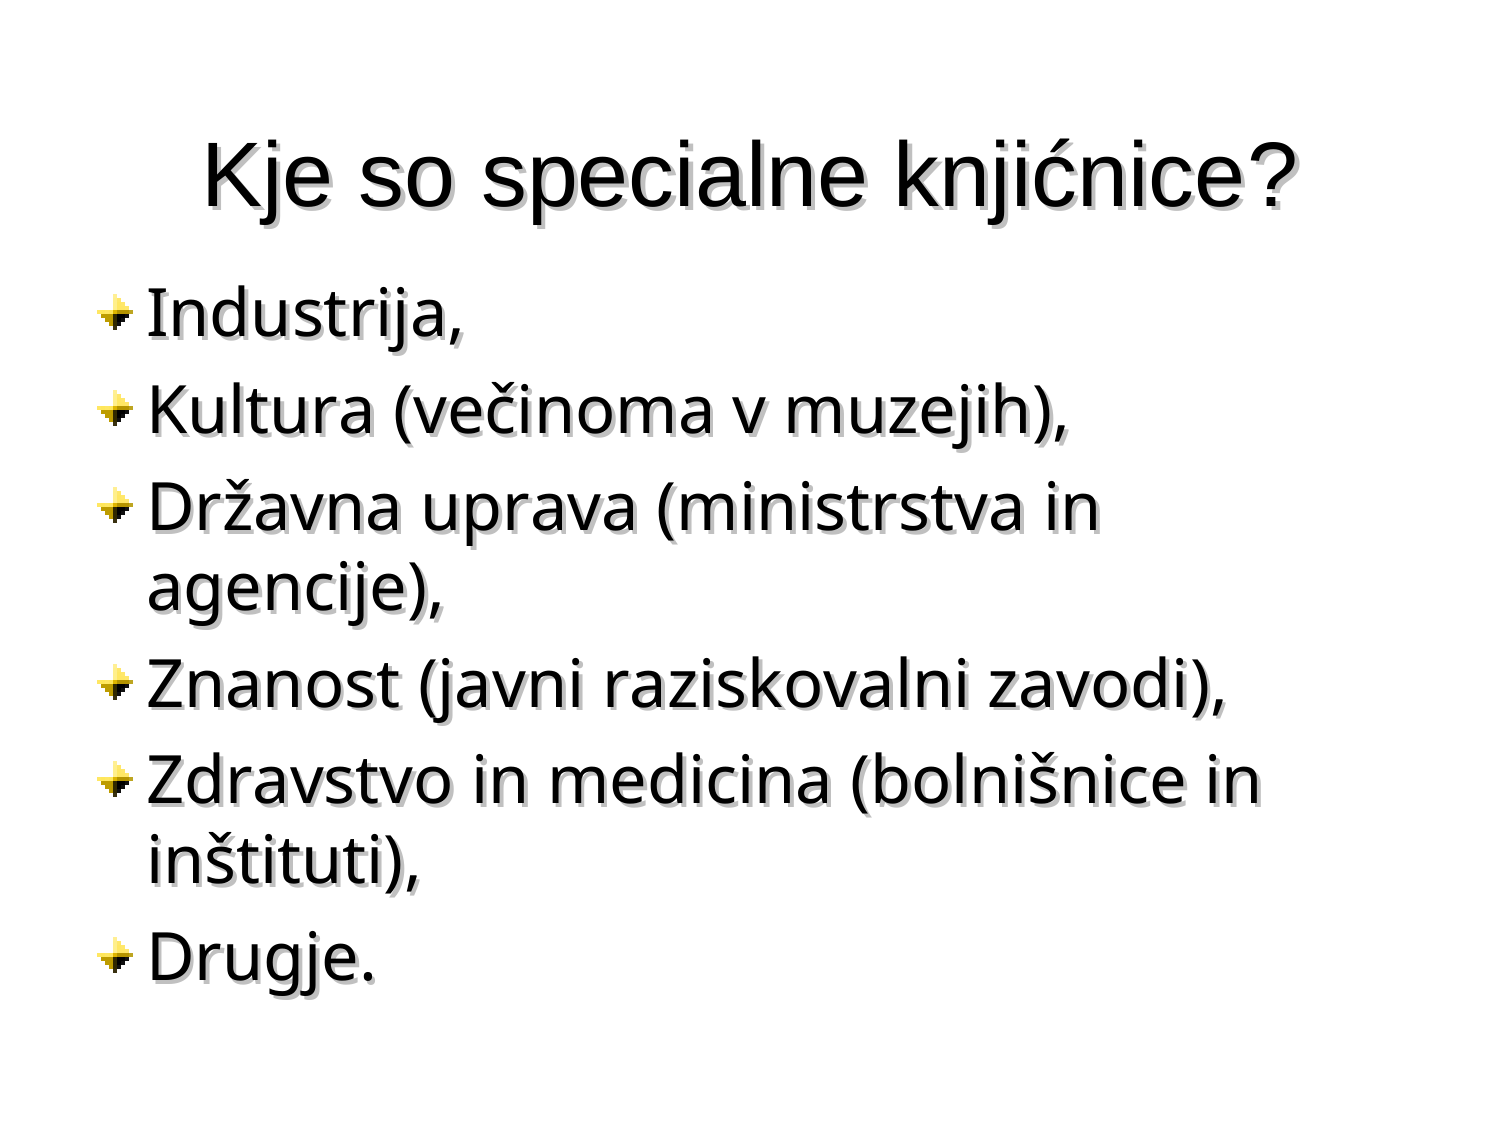

# Kje so specialne knjićnice?
Industrija,
Kultura (večinoma v muzejih),
Državna uprava (ministrstva in agencije),
Znanost (javni raziskovalni zavodi),
Zdravstvo in medicina (bolnišnice in inštituti),
Drugje.
6
Primoz Juznic, University of Ljubljana, Faculty of Arts, Department of Library and Information Science and Book Studies, Slovenia